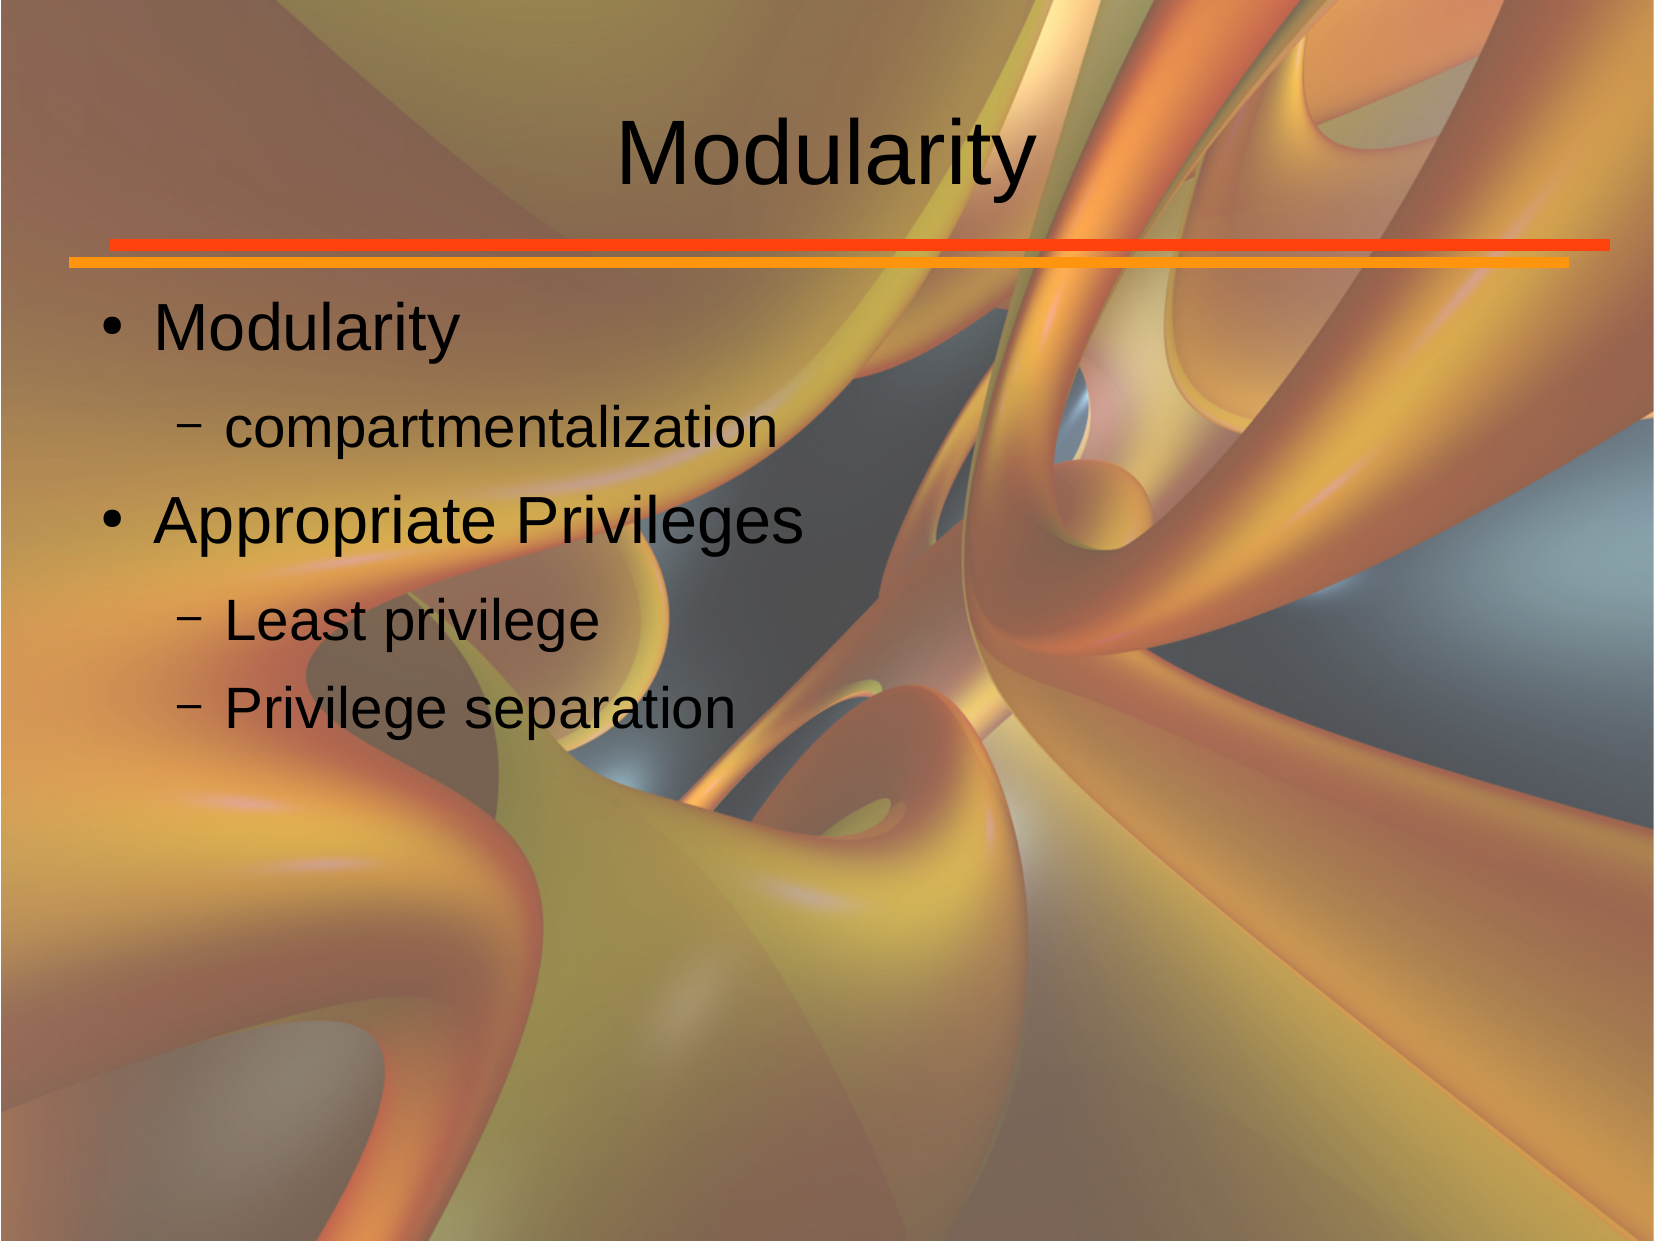

# Modularity
Modularity
compartmentalization
Appropriate Privileges
Least privilege
Privilege separation